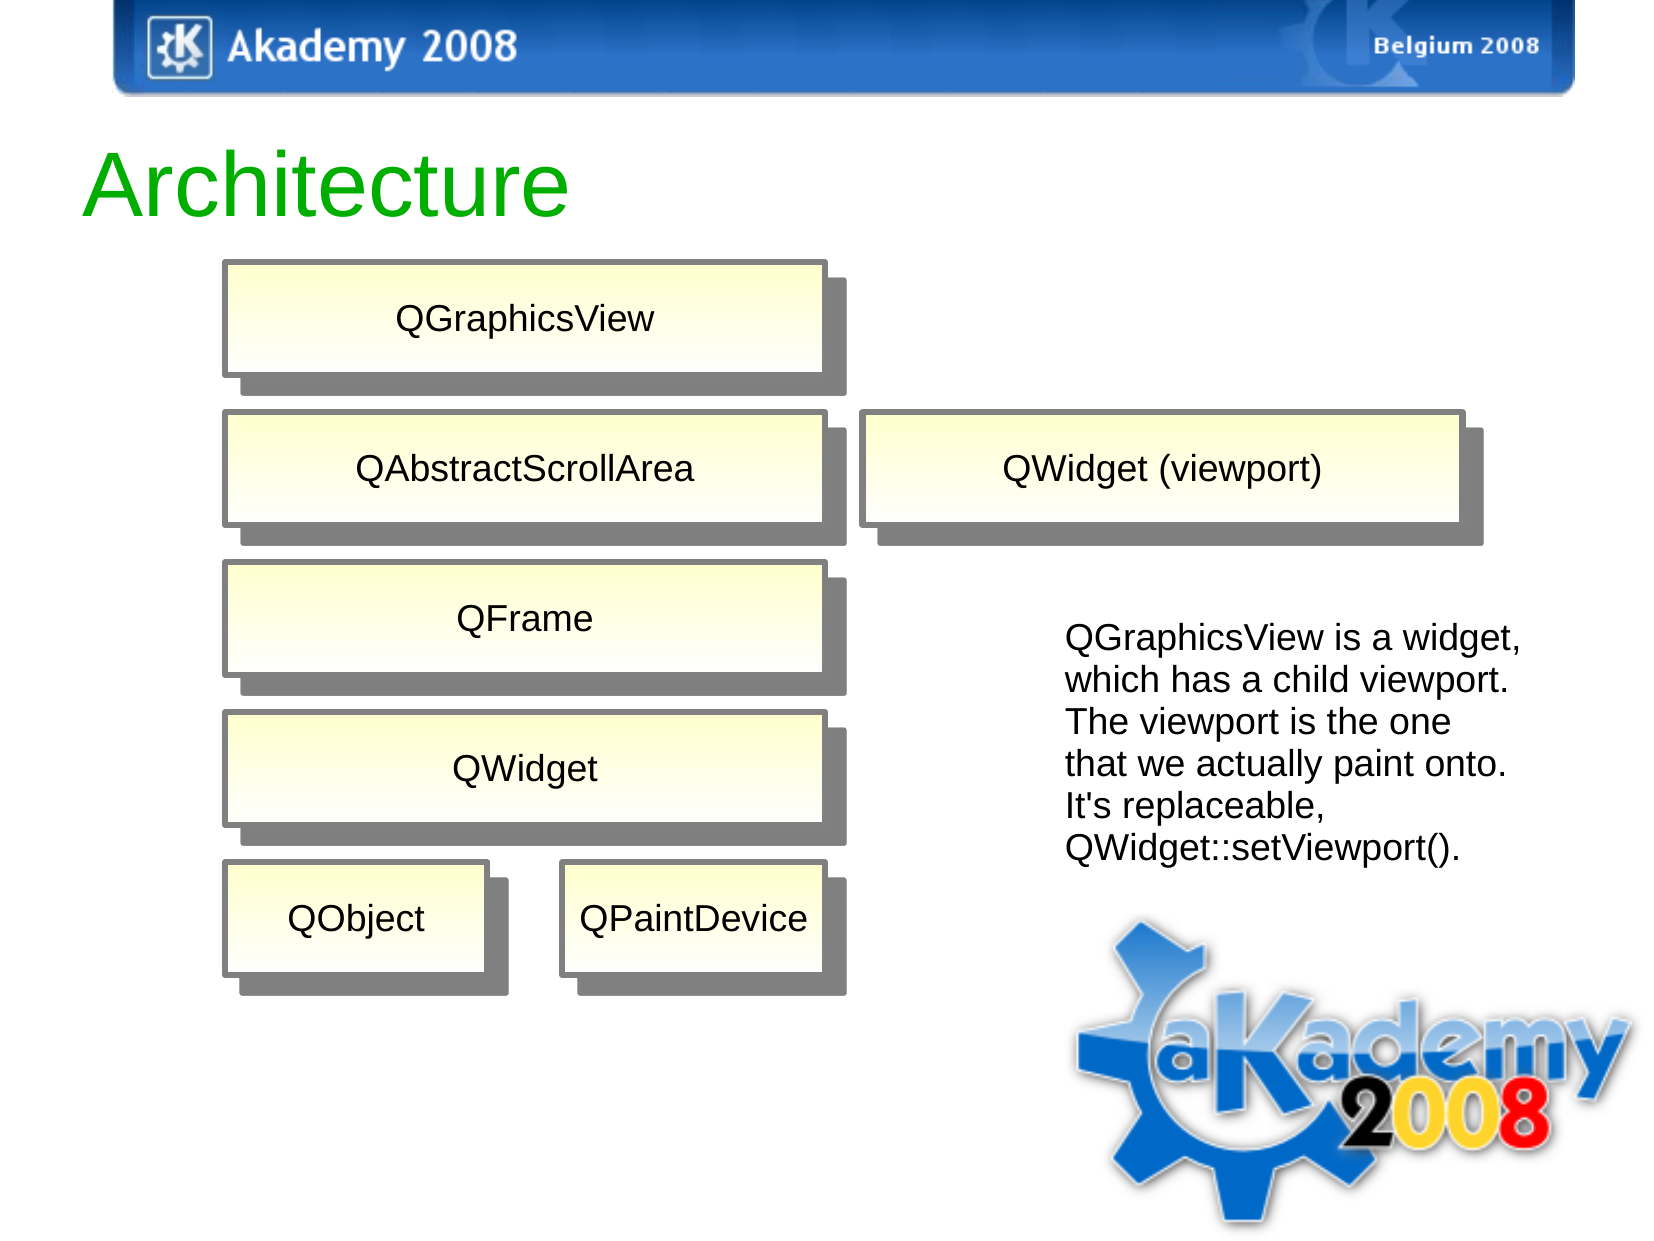

# Architecture
QGraphicsView
QAbstractScrollArea
QWidget (viewport)
QFrame
QGraphicsView is a widget, which has a child viewport. The viewport is the one that we actually paint onto. It's replaceable, QWidget::setViewport().
QWidget
QObject
QPaintDevice